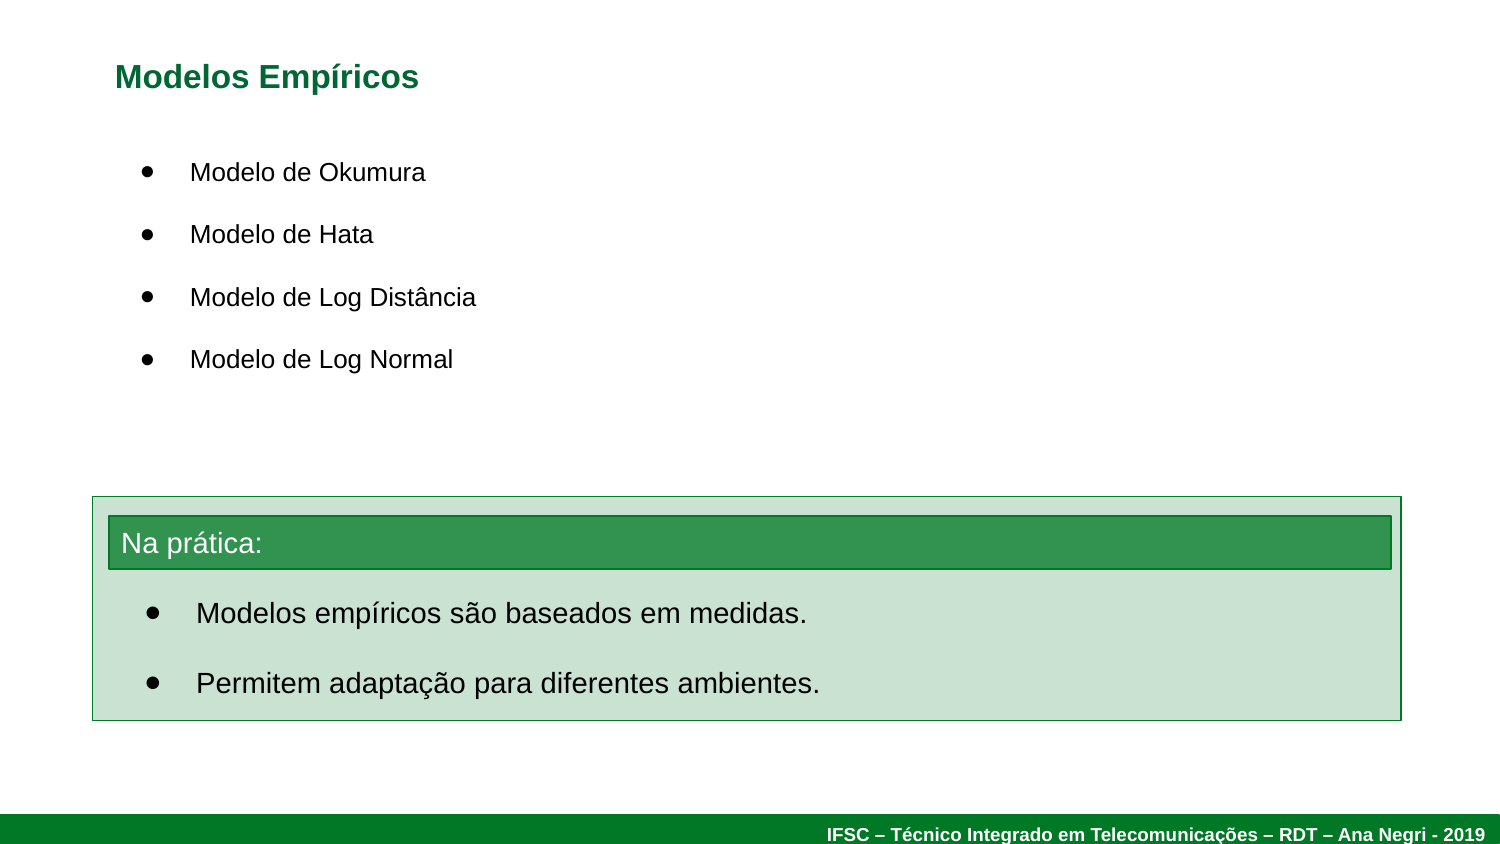

Modelos Empíricos
Modelo de Okumura
Modelo de Hata
Modelo de Log Distância
Modelo de Log Normal
Na prática:
Modelos empíricos são baseados em medidas.
Permitem adaptação para diferentes ambientes.
IFSC – Técnico Integrado em Telecomunicações – RDT – Ana Negri - 2019